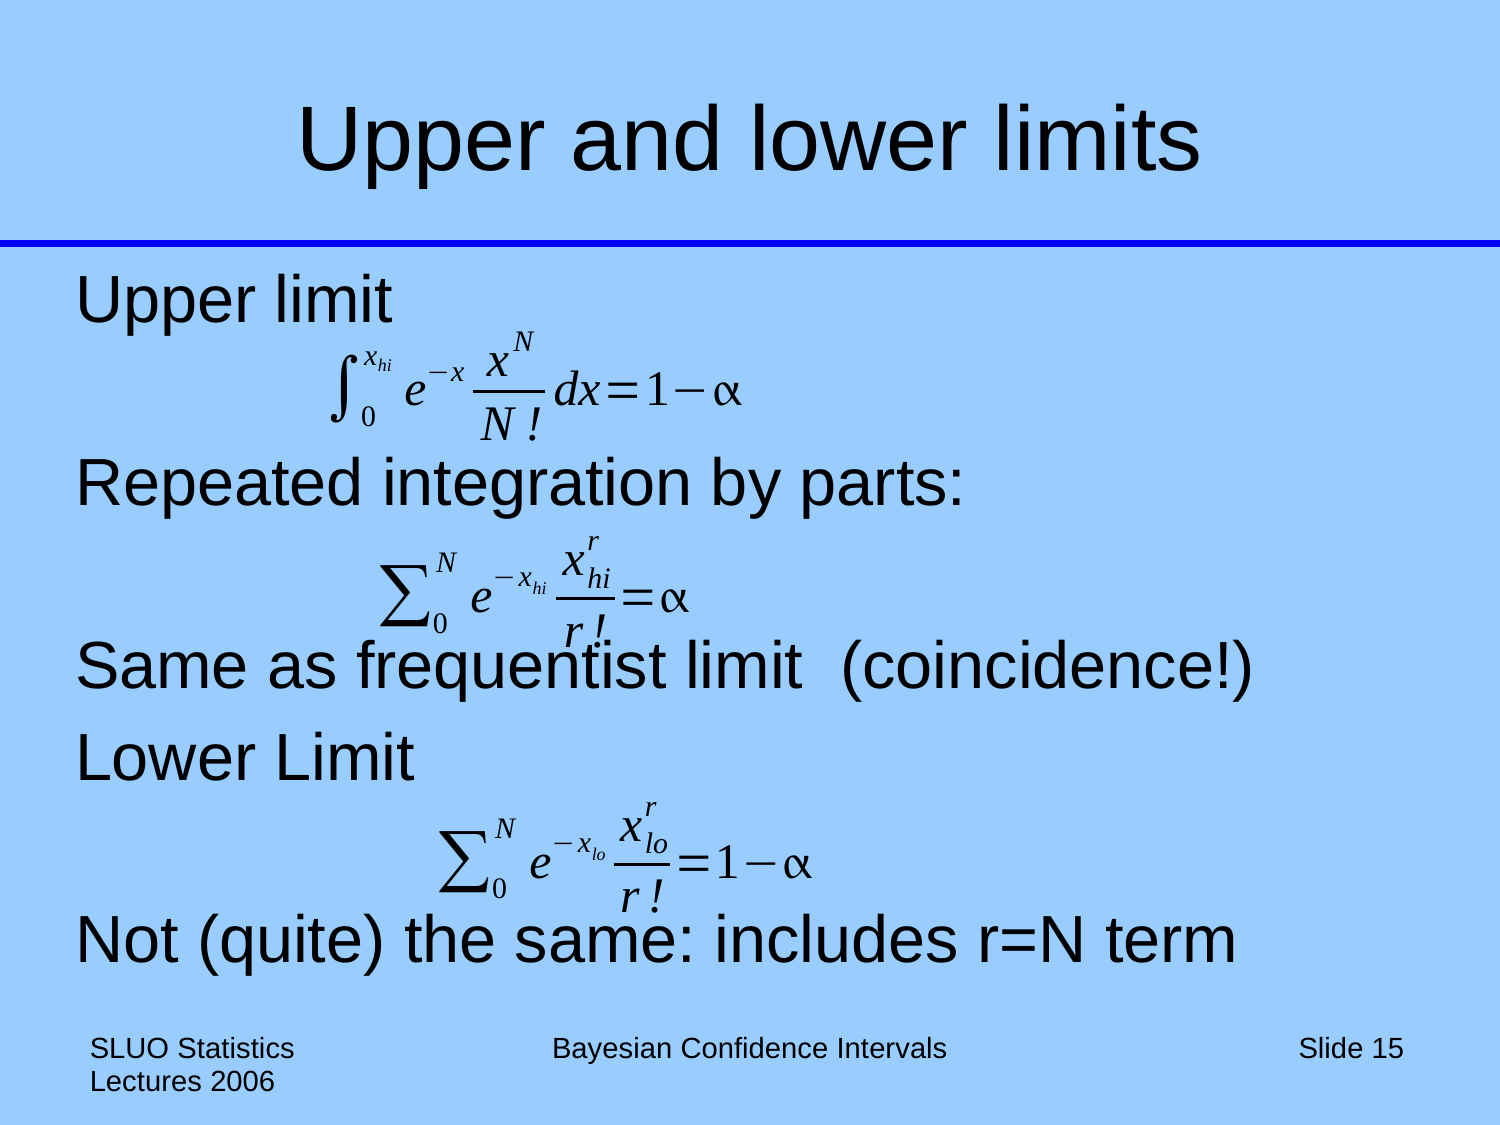

# Upper and lower limits
Upper limit
Repeated integration by parts:
Same as frequentist limit (coincidence!)
Lower Limit
Not (quite) the same: includes r=N term
15